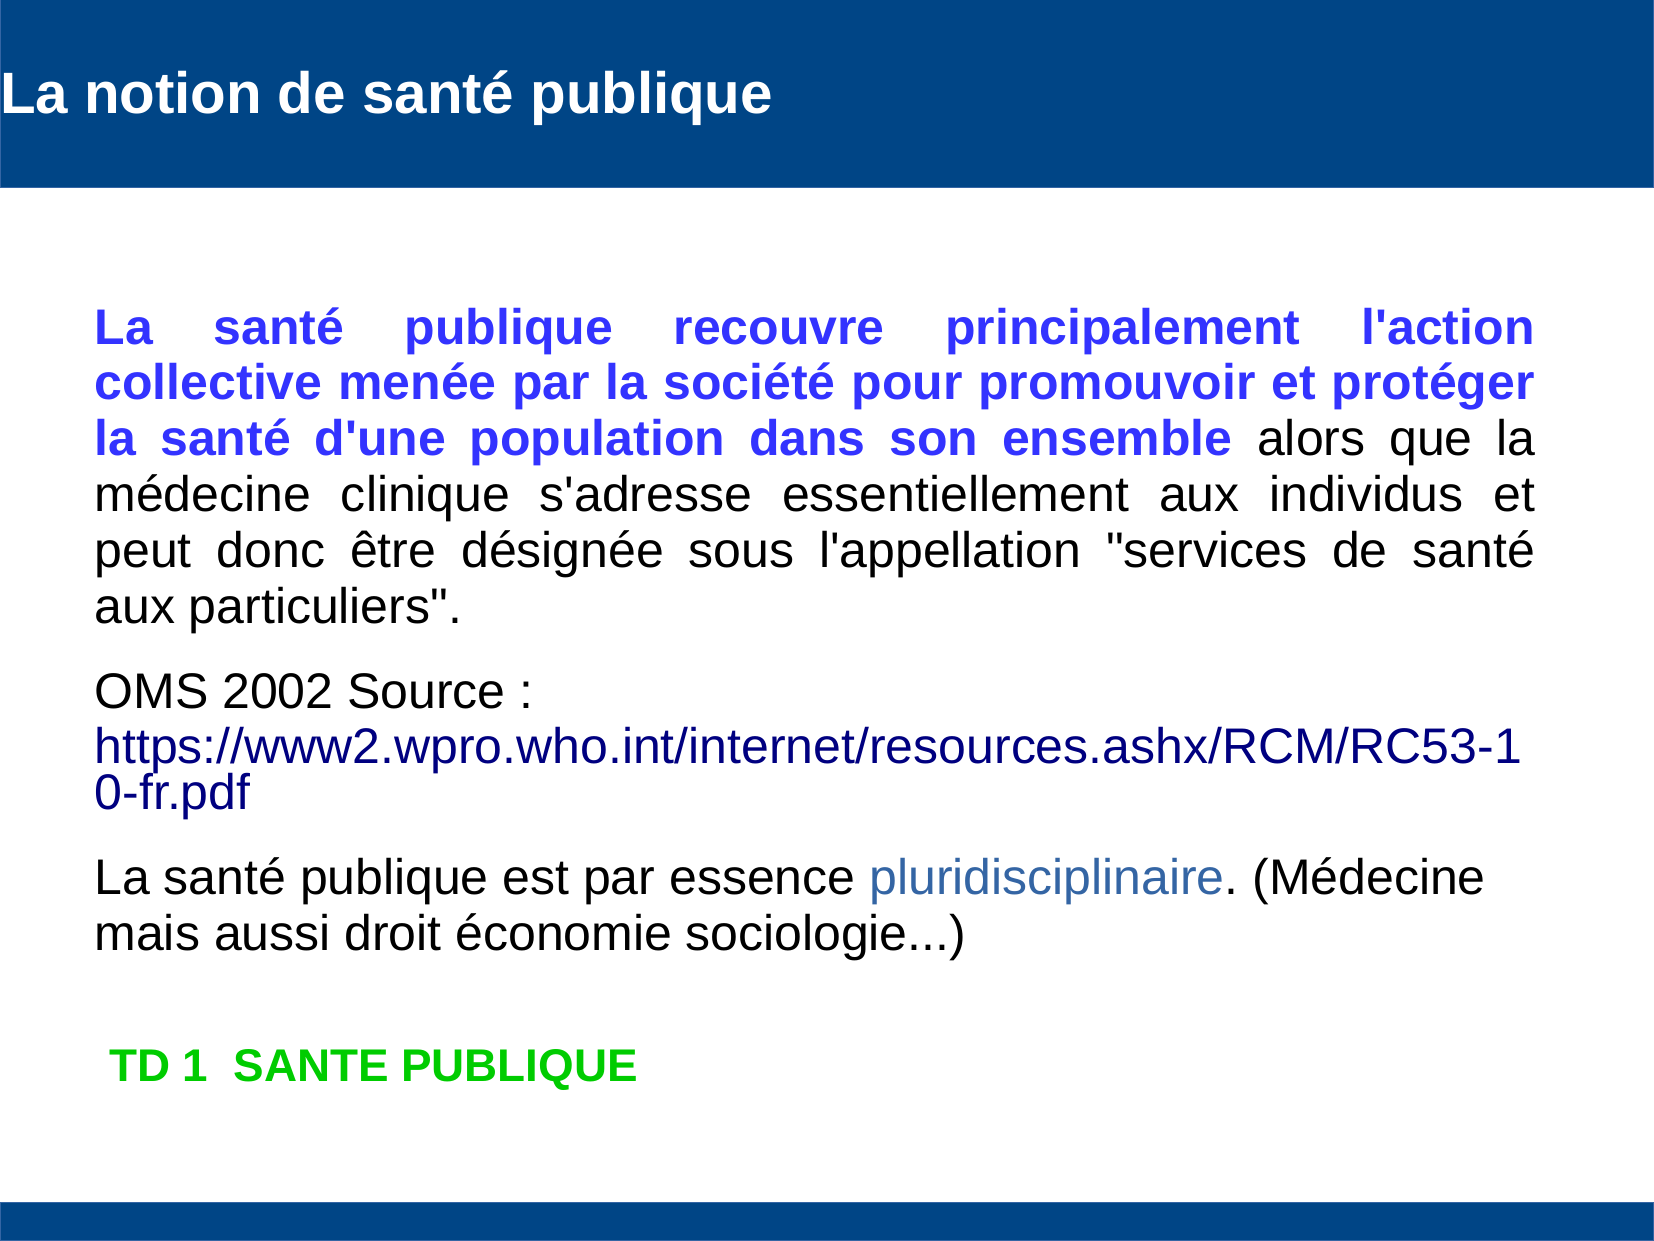

# La notion de santé publique
La santé publique recouvre principalement l'action collective menée par la société pour promouvoir et protéger la santé d'une population dans son ensemble alors que la médecine clinique s'adresse essentiellement aux individus et peut donc être désignée sous l'appellation "services de santé aux particuliers".
OMS 2002 Source : https://www2.wpro.who.int/internet/resources.ashx/RCM/RC53-10-fr.pdf
La santé publique est par essence pluridisciplinaire. (Médecine mais aussi droit économie sociologie...)
TD 1 SANTE PUBLIQUE